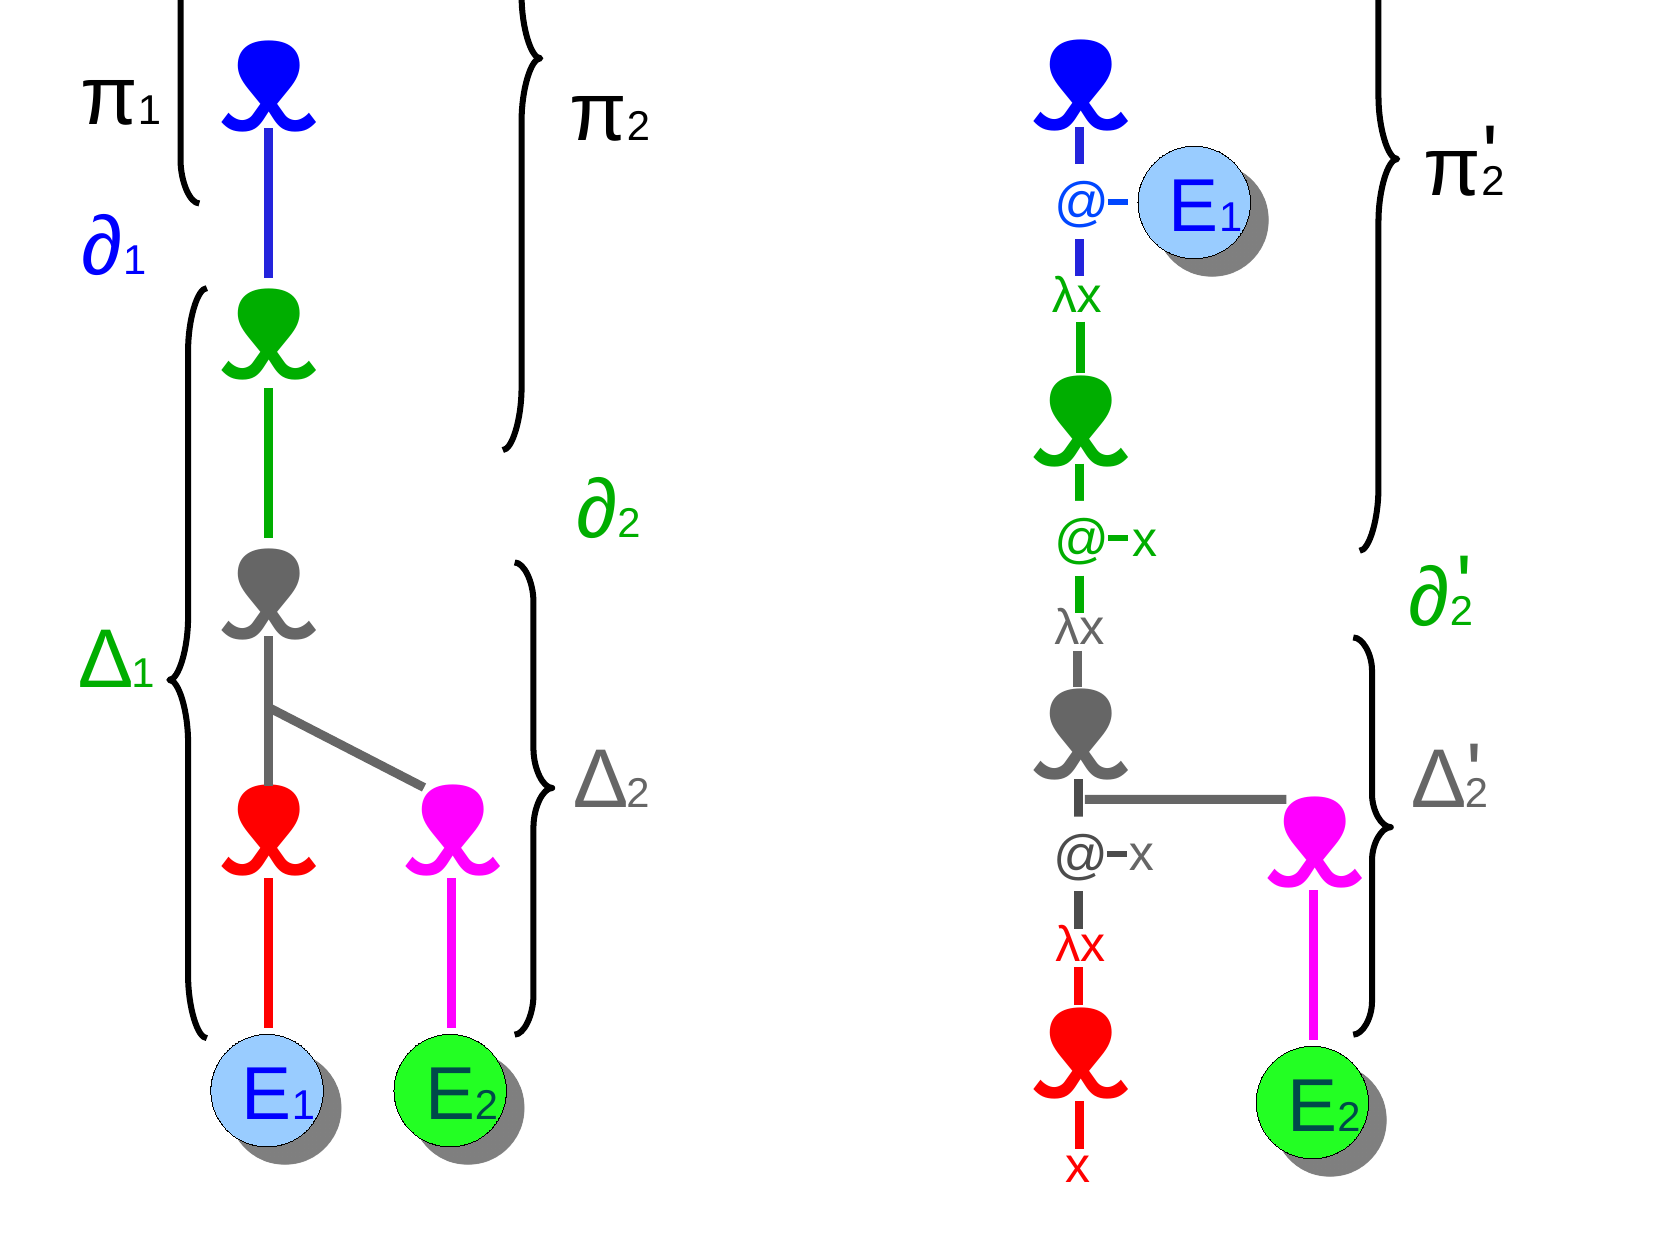

ᴥ
π1
π2
∂1
ᴥ
∂2
ᴥ
∆1
ᴥ
ᴥ
∆2
E1
E2
'
π2
'
∂2
'
∆2
ᴥ
E1
@
λx
ᴥ
@
x
λx
ᴥ
ᴥ
@
x
λx
ᴥ
E2
x